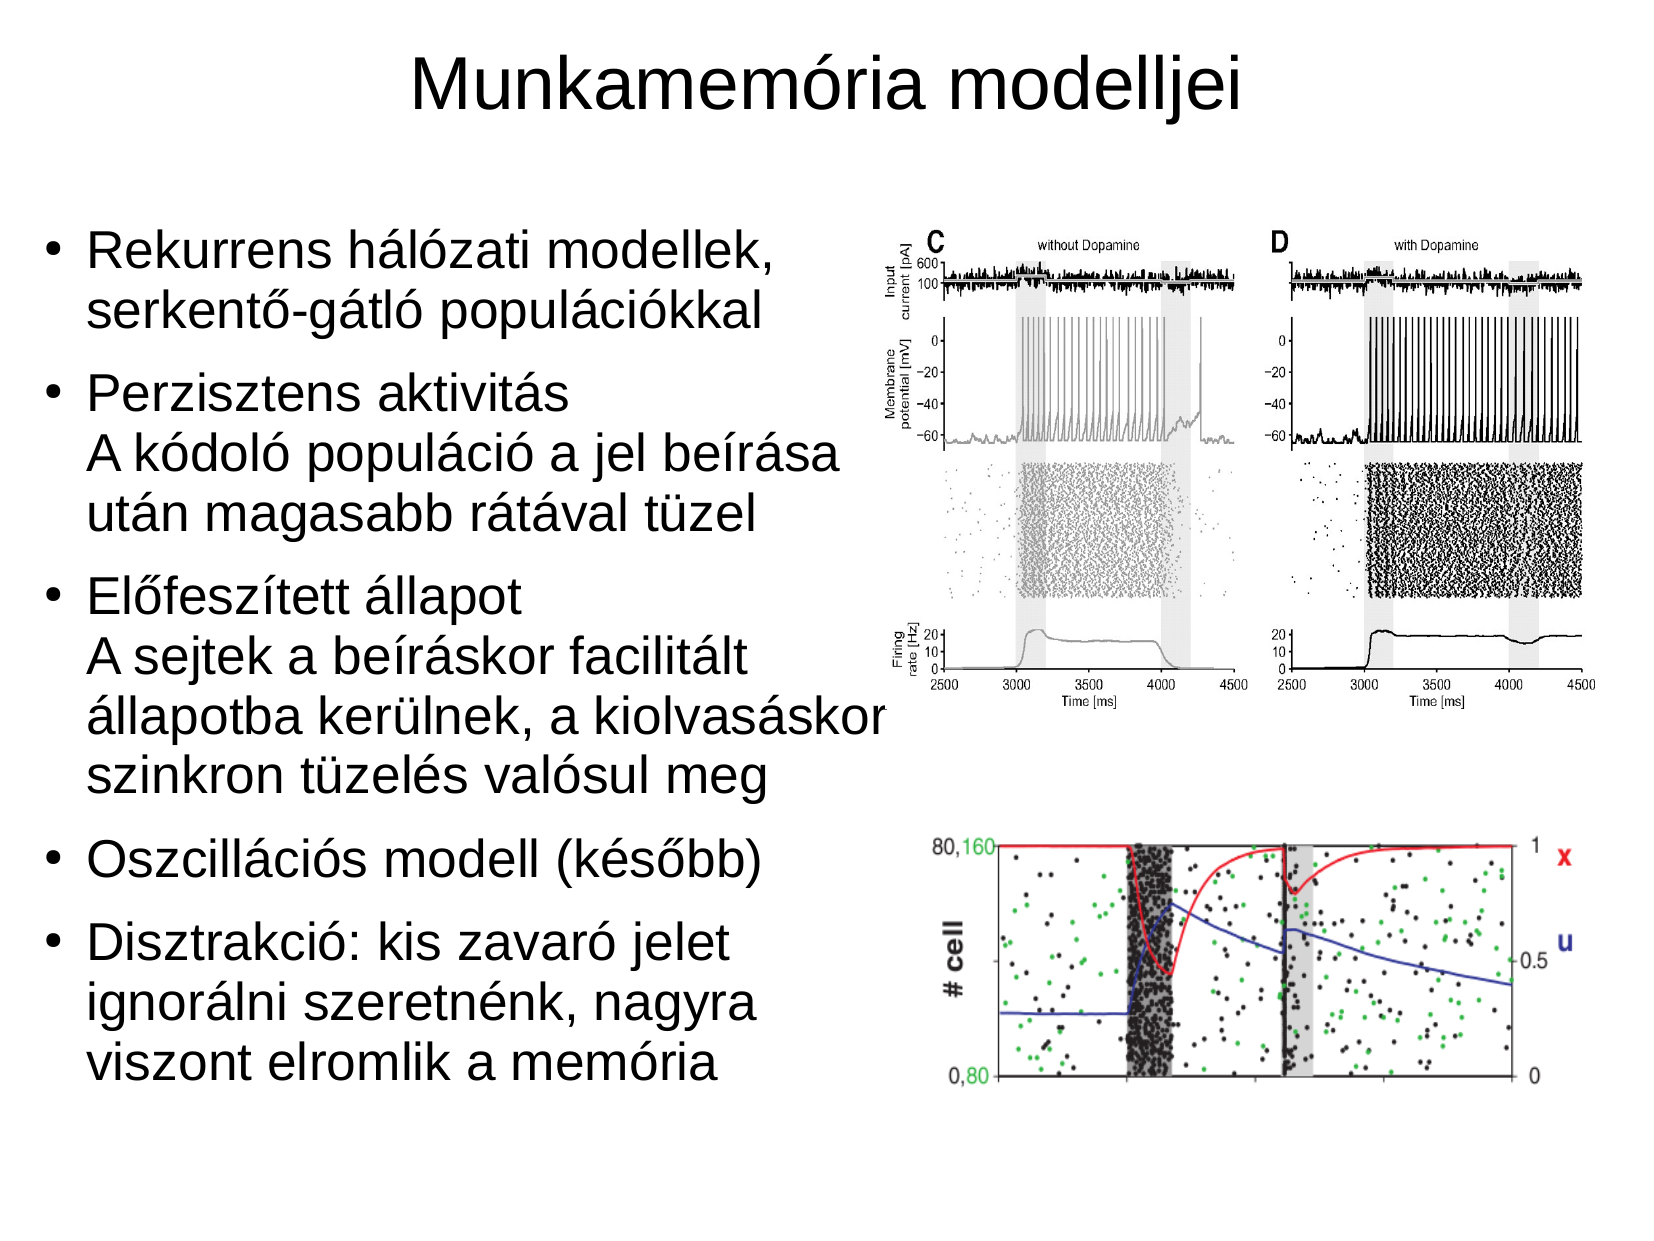

# Munkamemória modelljei
Rekurrens hálózati modellek, serkentő-gátló populációkkal
Perzisztens aktivitás
A kódoló populáció a jel beírása után magasabb rátával tüzel
Előfeszített állapot
A sejtek a beíráskor facilitált állapotba kerülnek, a kiolvasáskor szinkron tüzelés valósul meg
Oszcillációs modell (később)
Disztrakció: kis zavaró jelet ignorálni szeretnénk, nagyra viszont elromlik a memória